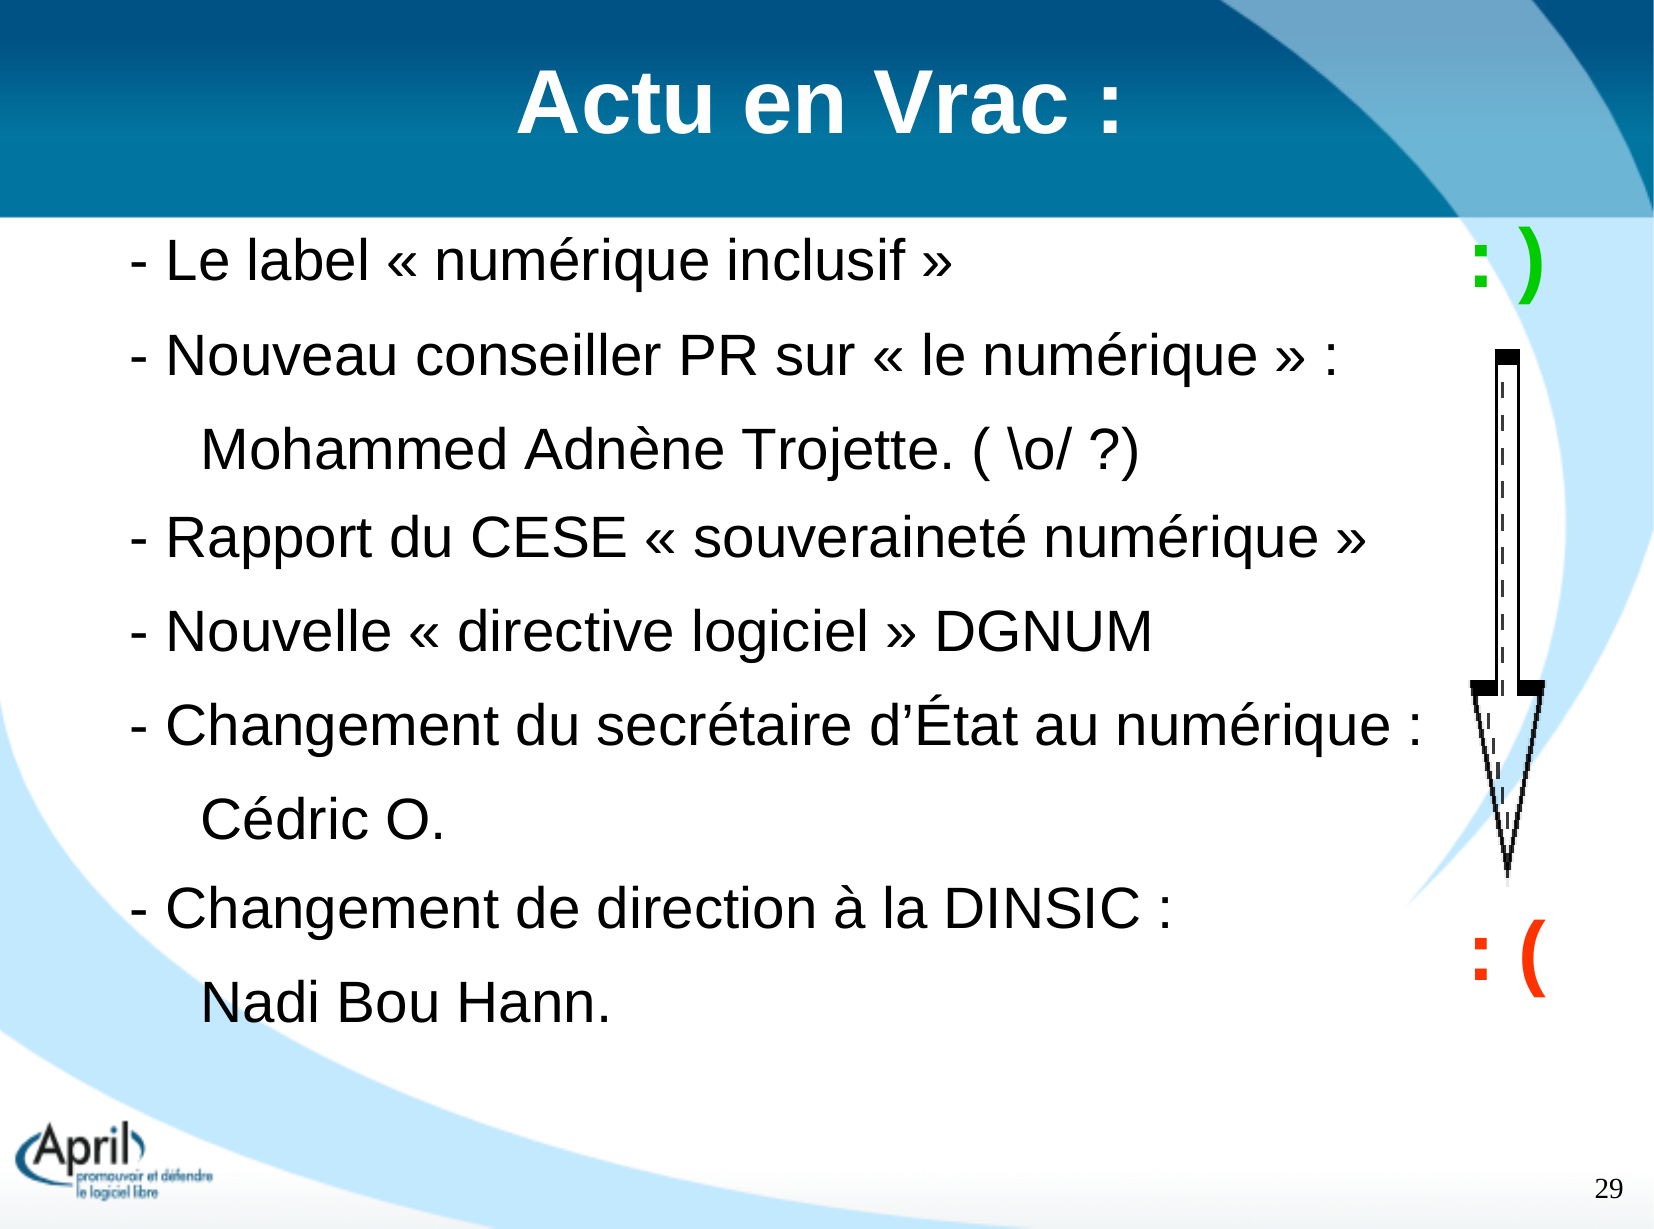

# Actu en Vrac :
: )
- Le label « numérique inclusif »
- Nouveau conseiller PR sur « le numérique » :
Mohammed Adnène Trojette. ( \o/ ?)
- Rapport du CESE « souveraineté numérique »
- Nouvelle « directive logiciel » DGNUM
- Changement du secrétaire d’État au numérique :
Cédric O.
- Changement de direction à la DINSIC :
Nadi Bou Hann.
: (
29